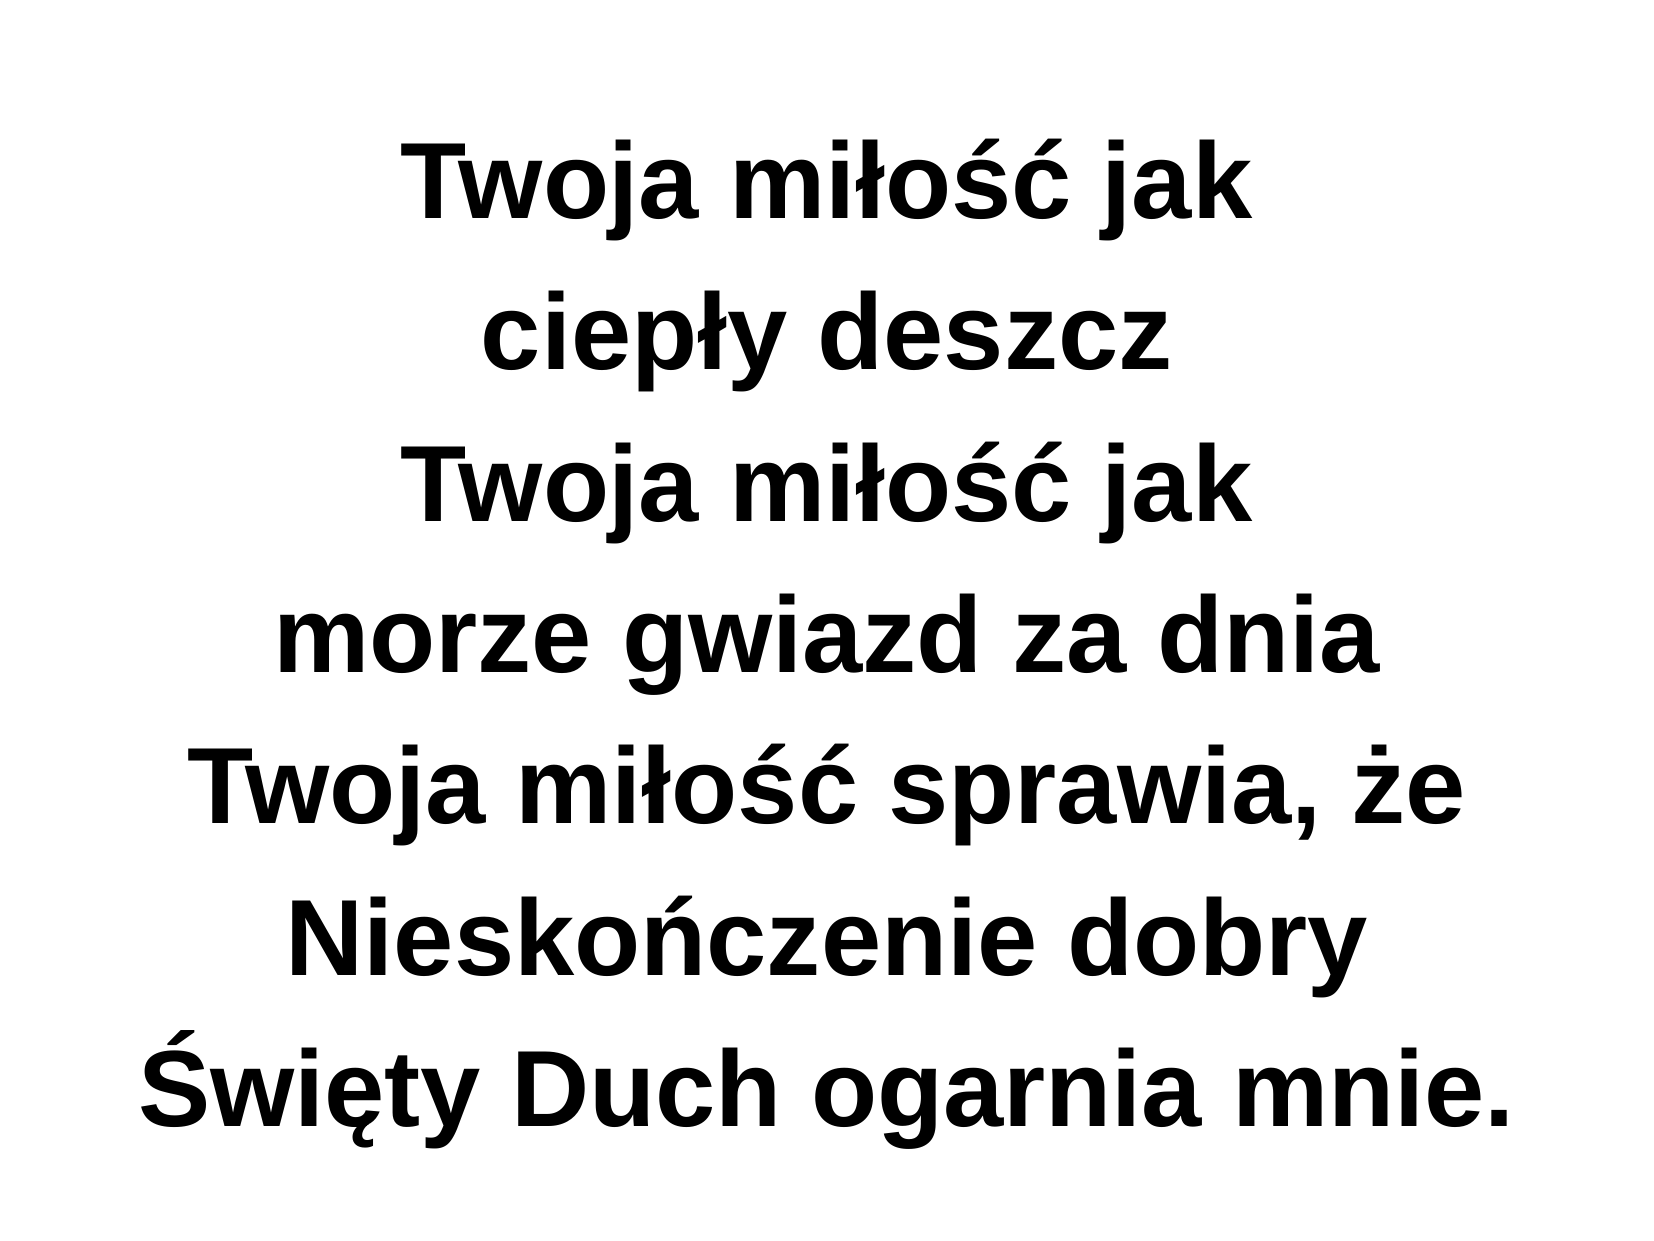

# Twoja miłość jak
ciepły deszcz
Twoja miłość jak
morze gwiazd za dnia
Twoja miłość sprawia, że
Nieskończenie dobry
Święty Duch ogarnia mnie.